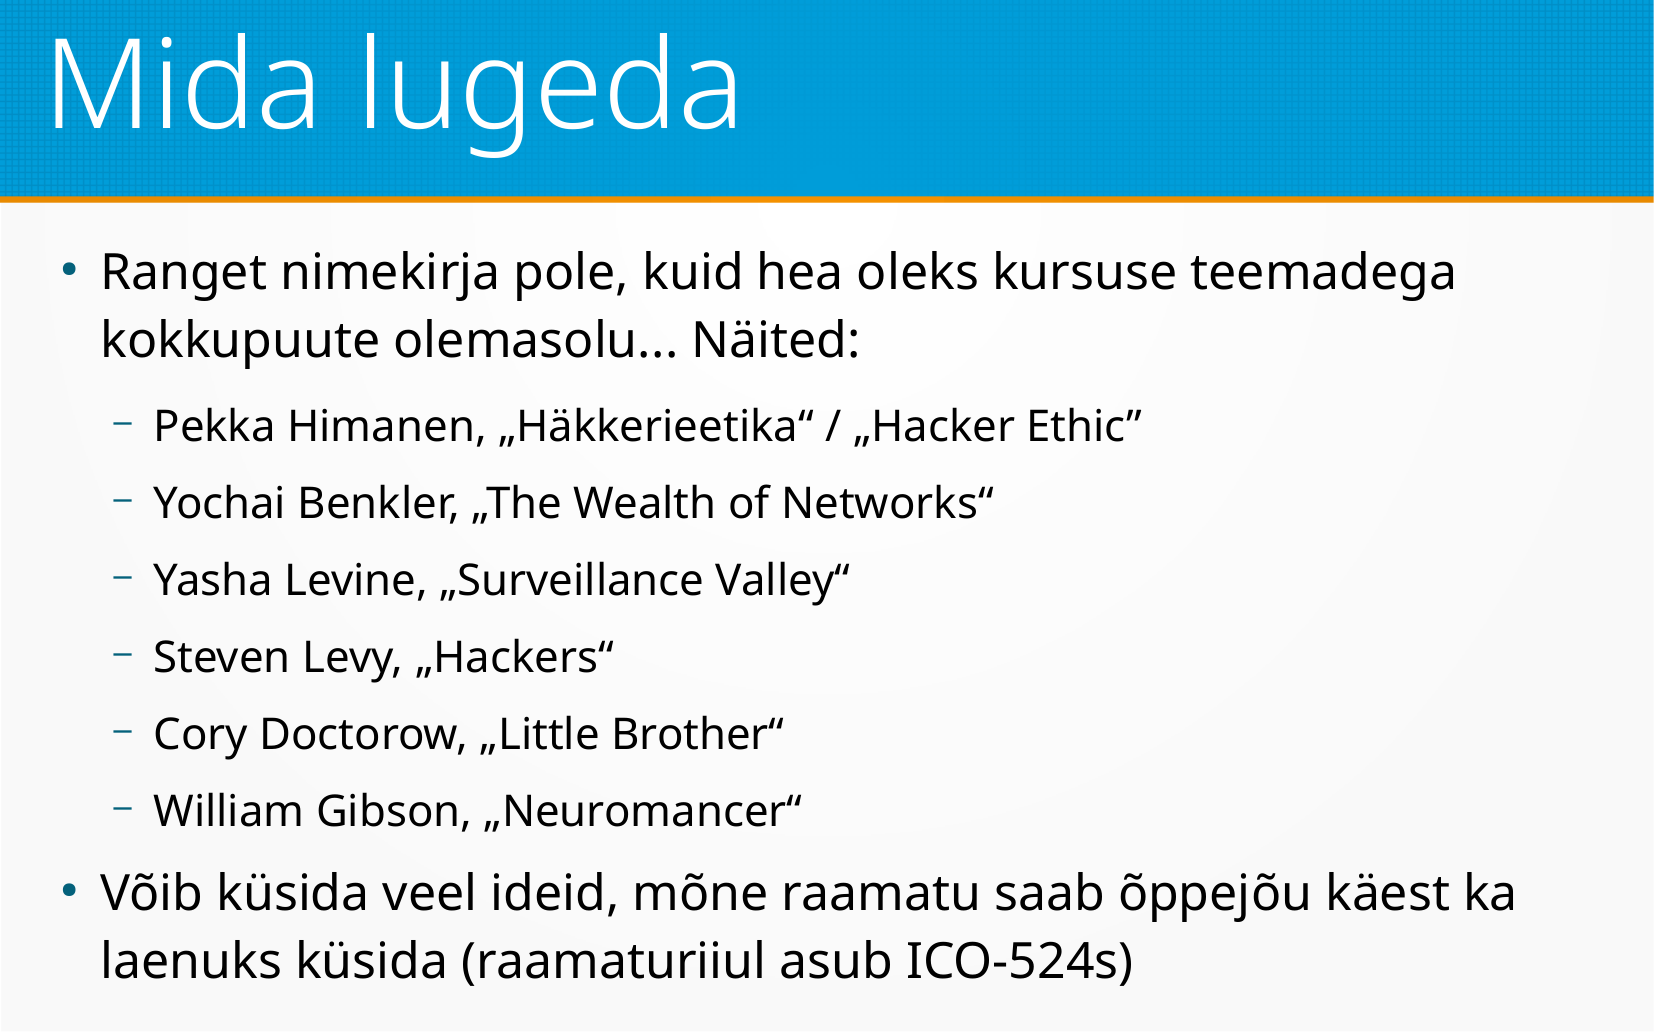

# Mida lugeda
Ranget nimekirja pole, kuid hea oleks kursuse teemadega kokkupuute olemasolu... Näited:
Pekka Himanen, „Häkkerieetika“ / „Hacker Ethic”
Yochai Benkler, „The Wealth of Networks“
Yasha Levine, „Surveillance Valley“
Steven Levy, „Hackers“
Cory Doctorow, „Little Brother“
William Gibson, „Neuromancer“
Võib küsida veel ideid, mõne raamatu saab õppejõu käest ka laenuks küsida (raamaturiiul asub ICO-524s)